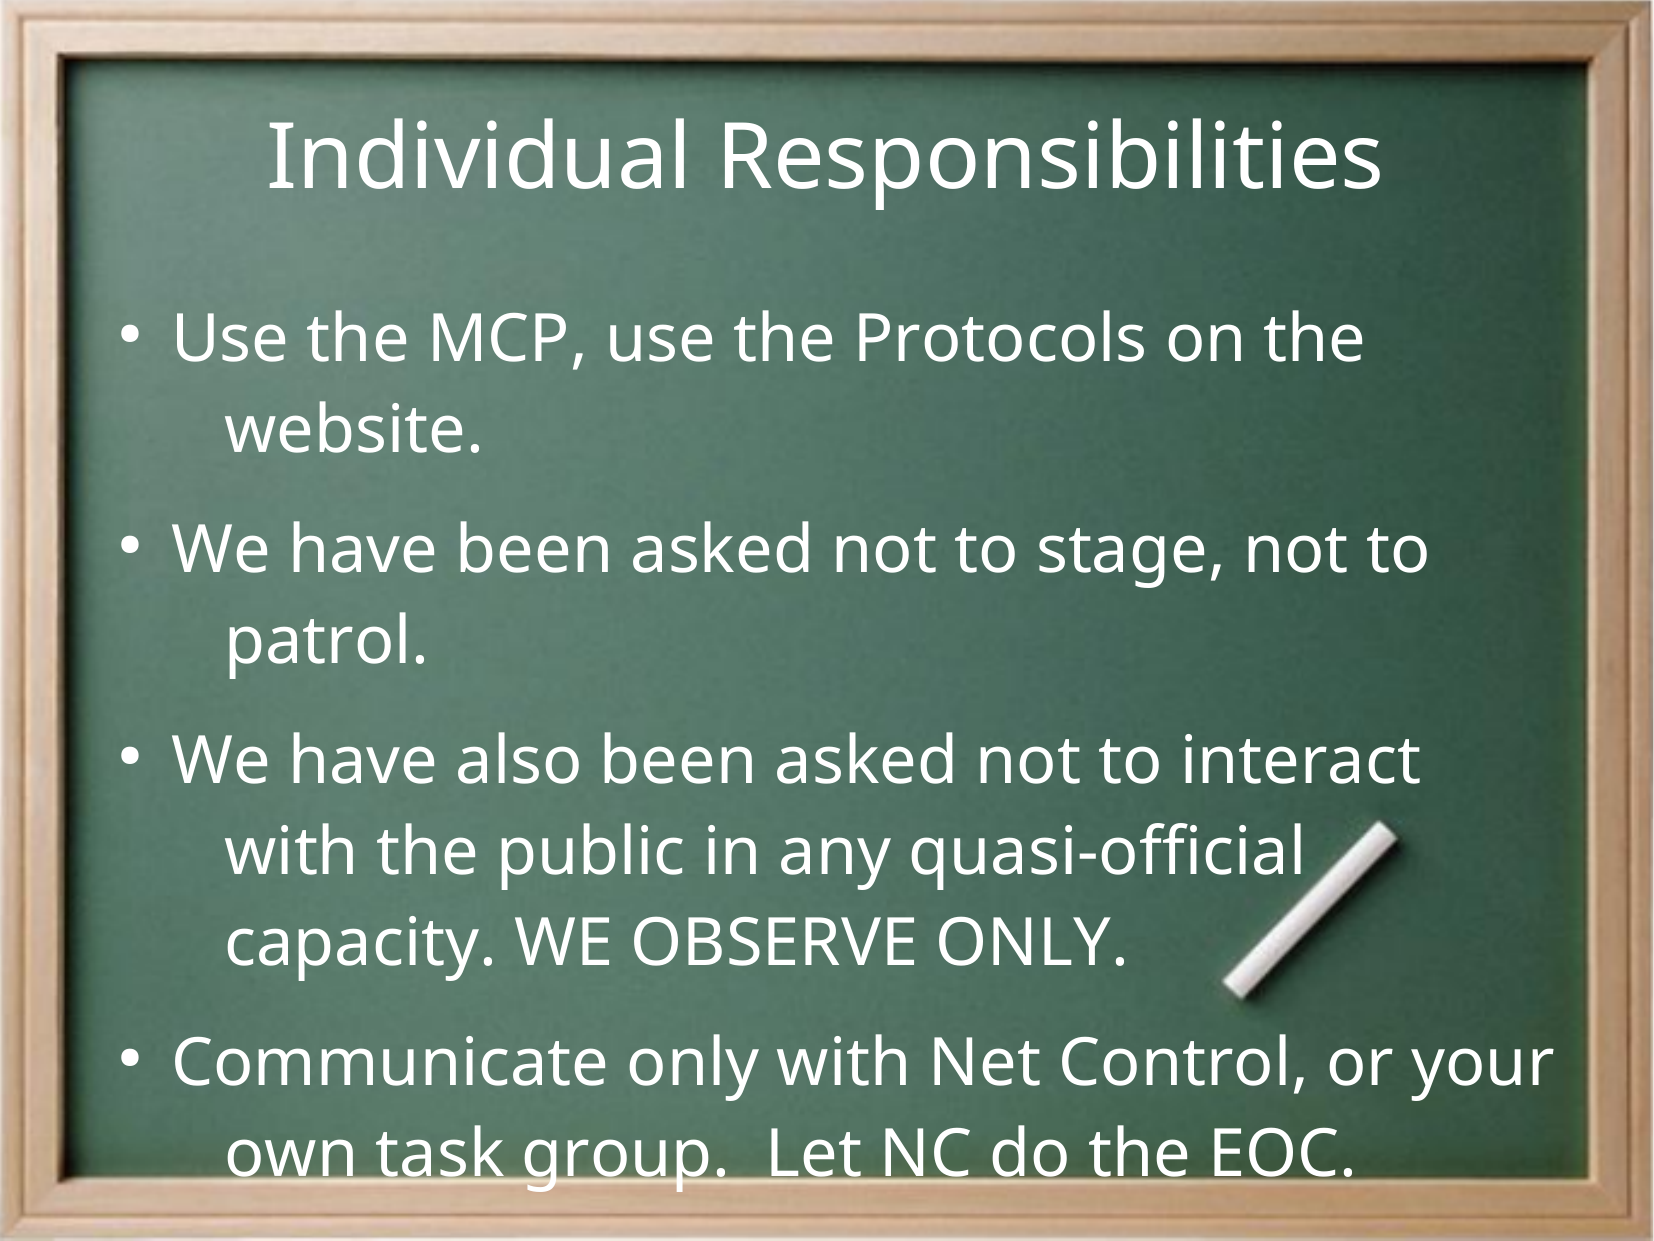

# Individual Responsibilities
Use the MCP, use the Protocols on the website.
We have been asked not to stage, not to patrol.
We have also been asked not to interact with the public in any quasi-official capacity. WE OBSERVE ONLY.
Communicate only with Net Control, or your own task group. Let NC do the EOC.